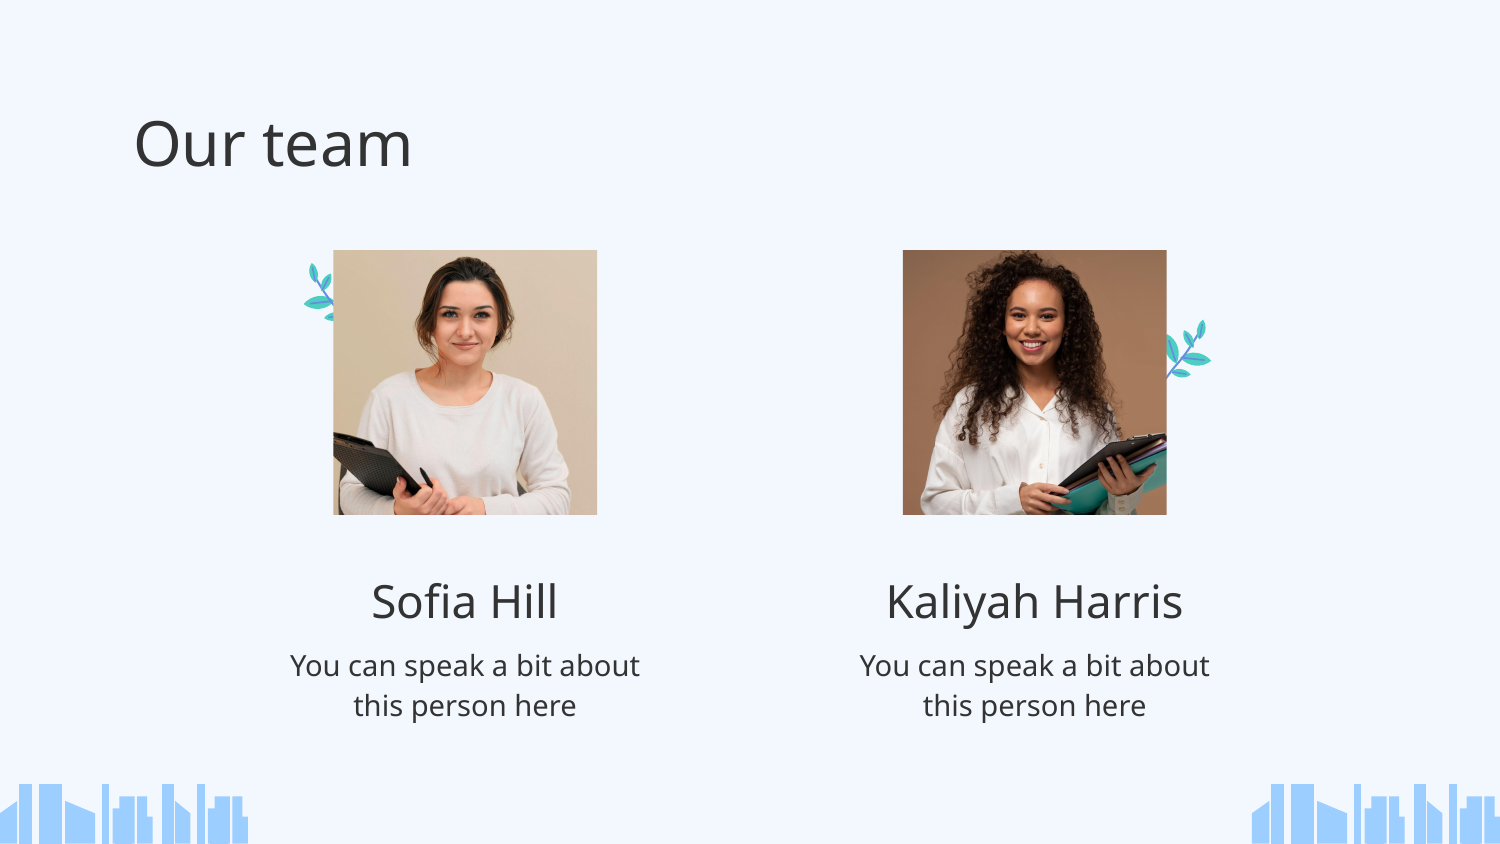

Our team
Sofia Hill
# Kaliyah Harris
You can speak a bit about this person here
You can speak a bit about this person here